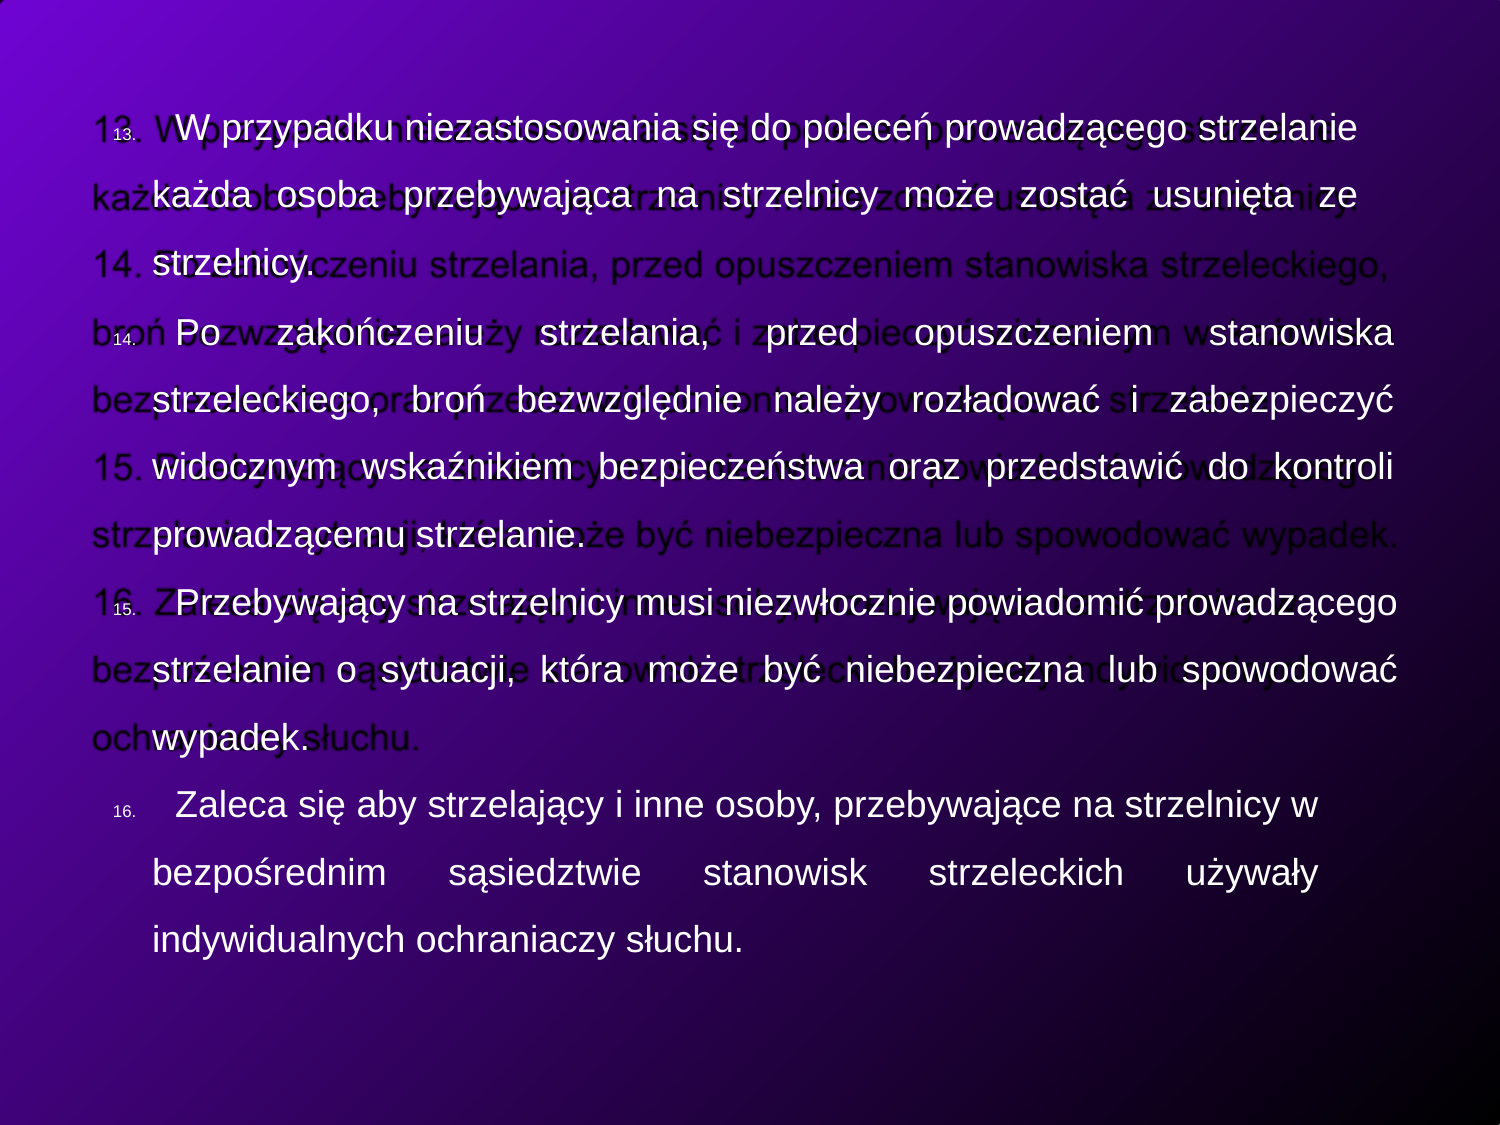

W przypadku niezastosowania się do poleceń prowadzącego strzelanie każda osoba przebywająca na strzelnicy może zostać usunięta ze strzelnicy.
Po zakończeniu strzelania, przed opuszczeniem stanowiska strzeleckiego, broń bezwzględnie należy rozładować i zabezpieczyć widocznym wskaźnikiem bezpieczeństwa oraz przedstawić do kontroli prowadzącemu strzelanie.
Przebywający na strzelnicy musi niezwłocznie powiadomić prowadzącego strzelanie o sytuacji, która może być niebezpieczna lub spowodować wypadek.
Zaleca się aby strzelający i inne osoby, przebywające na strzelnicy w bezpośrednim sąsiedztwie stanowisk strzeleckich używały indywidualnych ochraniaczy słuchu.